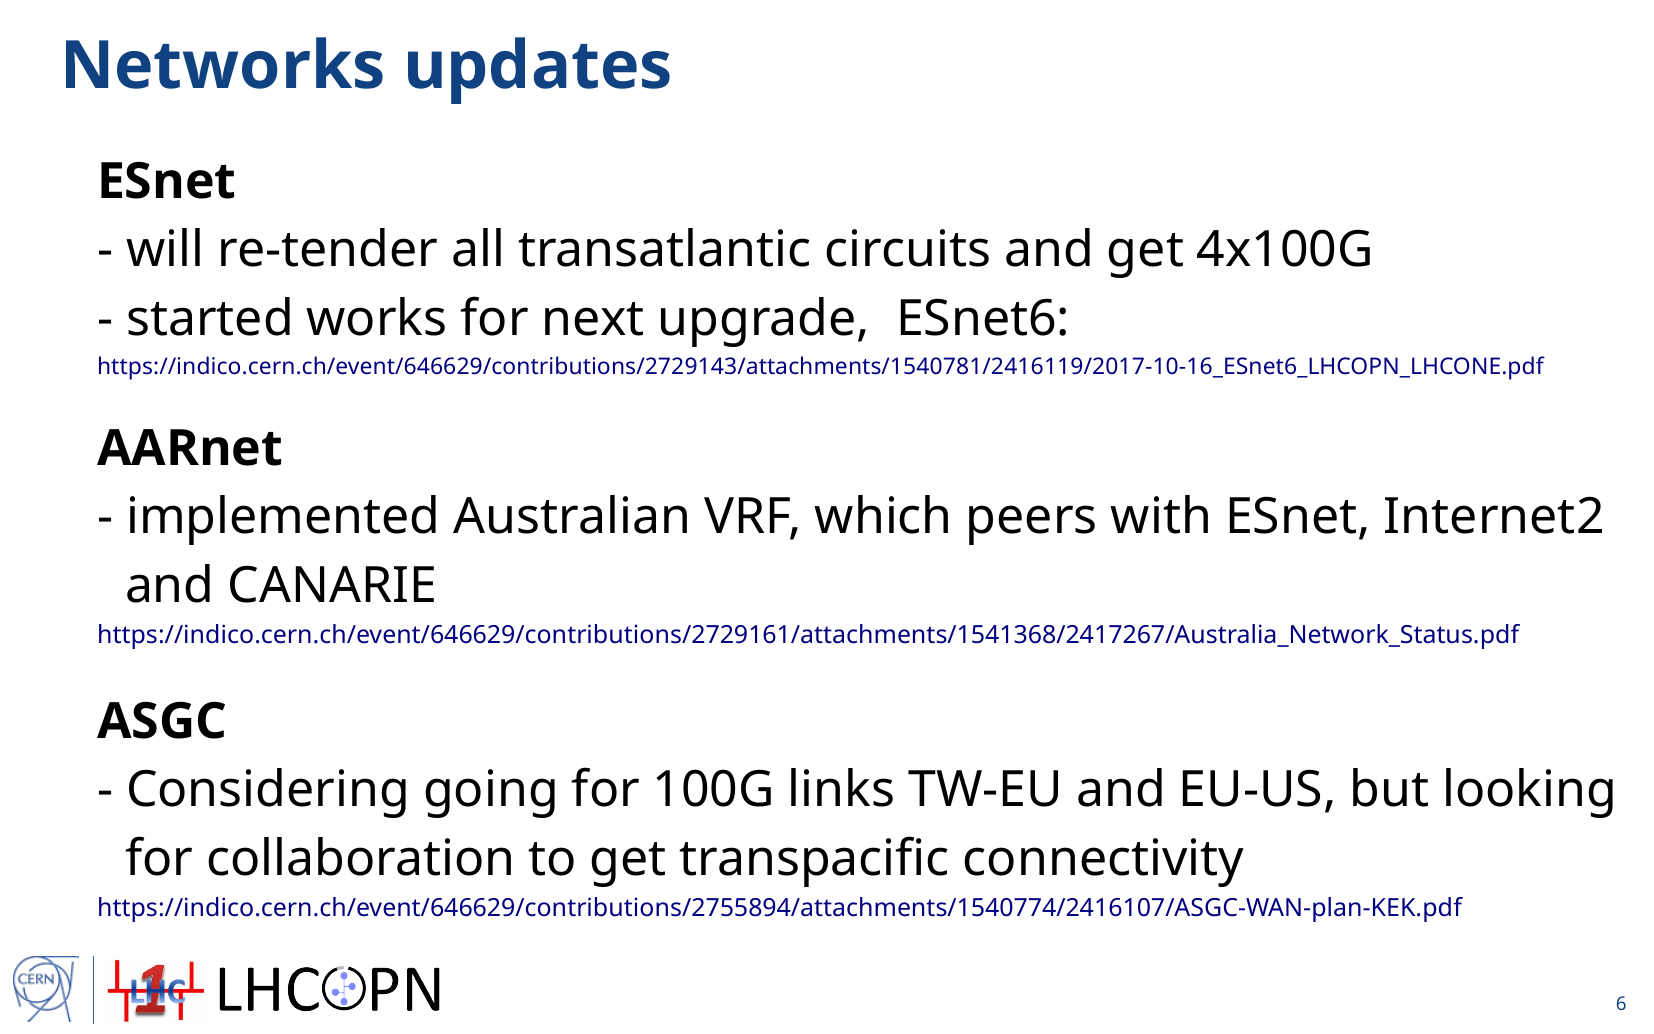

# Networks updates
ESnet
- will re-tender all transatlantic circuits and get 4x100G
- started works for next upgrade, ESnet6:
https://indico.cern.ch/event/646629/contributions/2729143/attachments/1540781/2416119/2017-10-16_ESnet6_LHCOPN_LHCONE.pdf
AARnet
- implemented Australian VRF, which peers with ESnet, Internet2 and CANARIE
https://indico.cern.ch/event/646629/contributions/2729161/attachments/1541368/2417267/Australia_Network_Status.pdf
ASGC
- Considering going for 100G links TW-EU and EU-US, but looking for collaboration to get transpacific connectivity
https://indico.cern.ch/event/646629/contributions/2755894/attachments/1540774/2416107/ASGC-WAN-plan-KEK.pdf